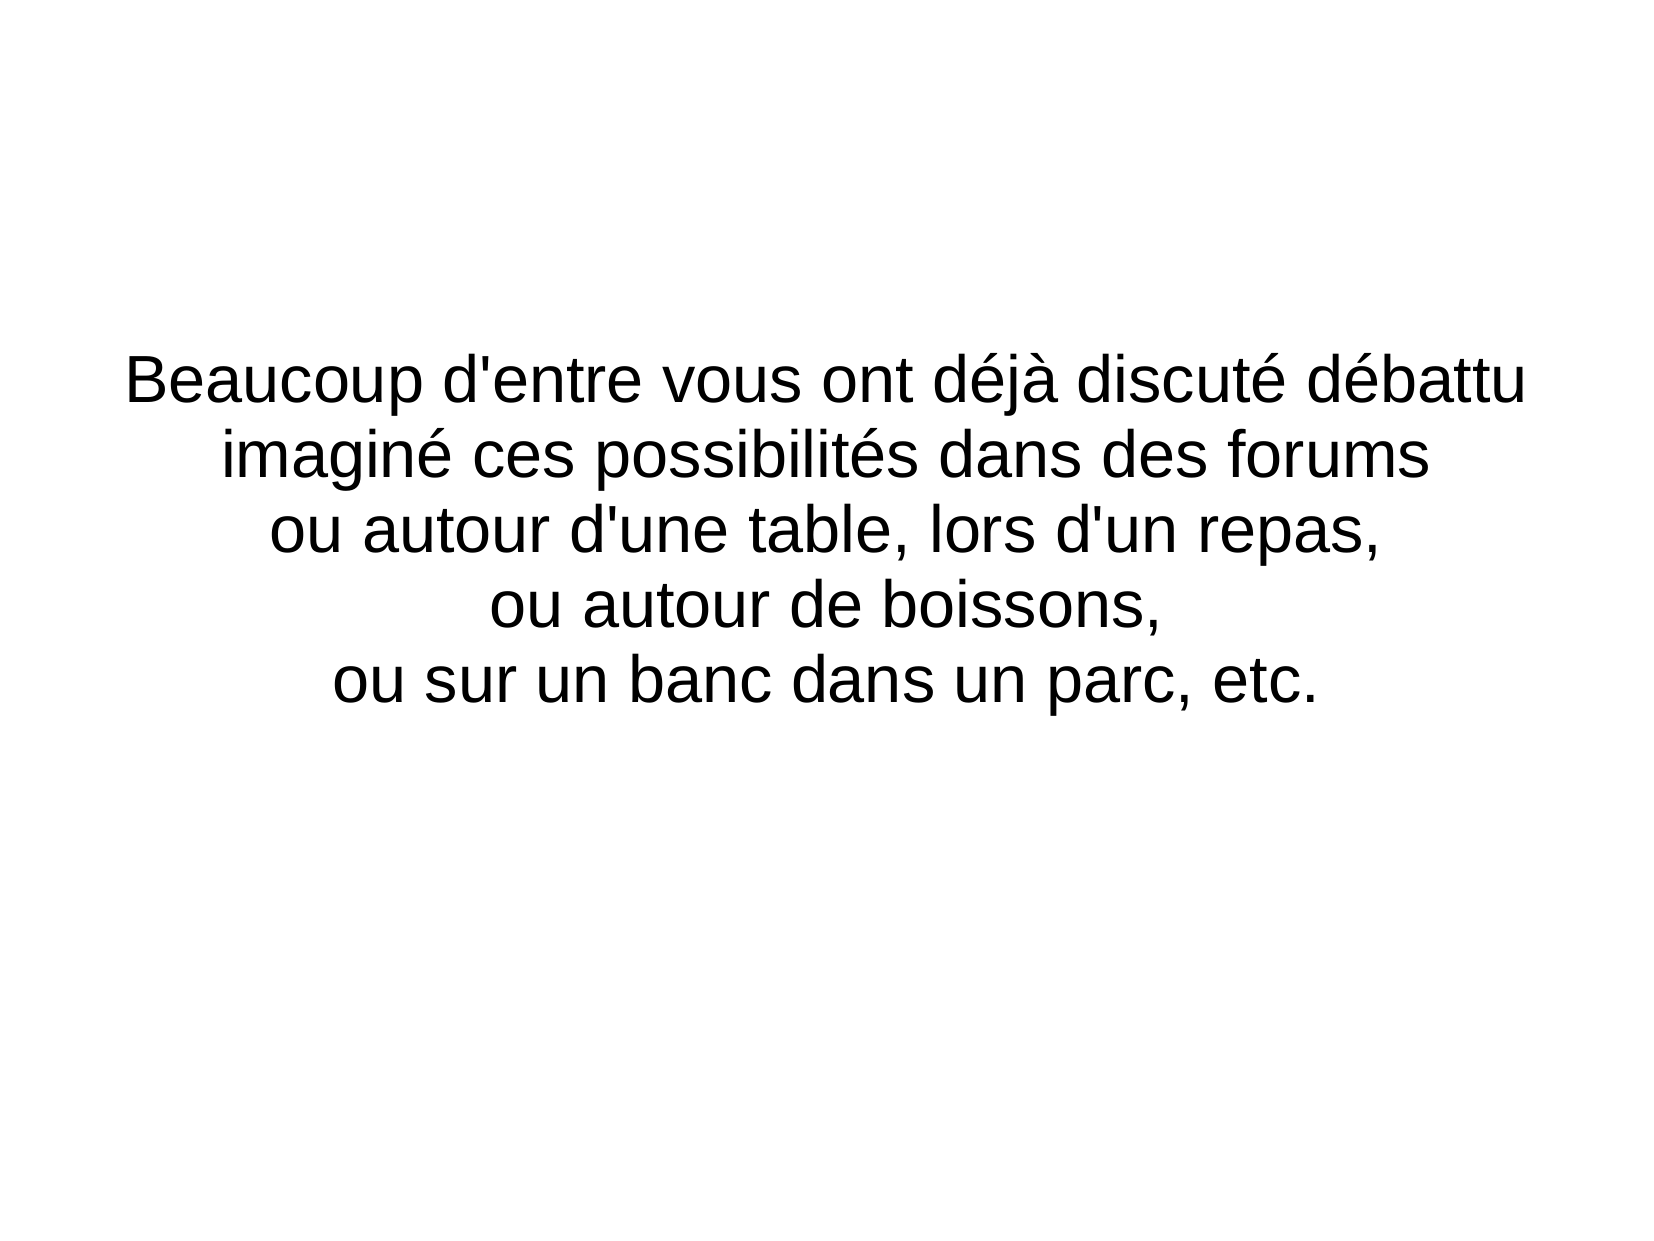

# Beaucoup d'entre vous ont déjà discuté débattu imaginé ces possibilités dans des forums
ou autour d'une table, lors d'un repas,
ou autour de boissons,
ou sur un banc dans un parc, etc.